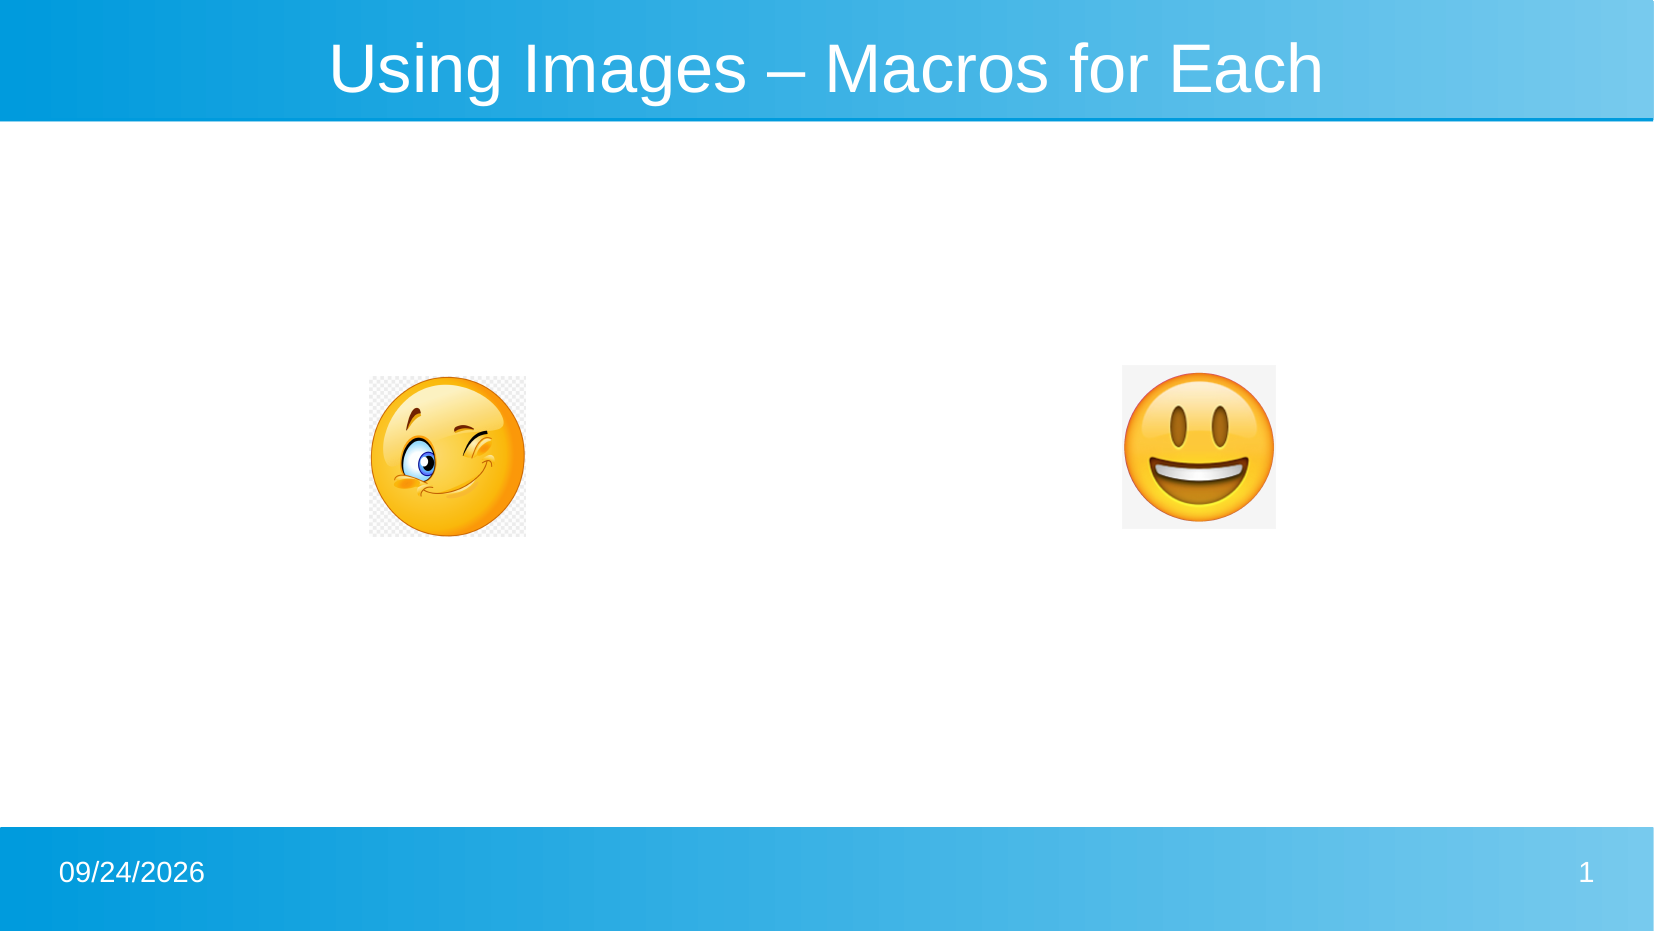

# Using Images – Macros for Each
1